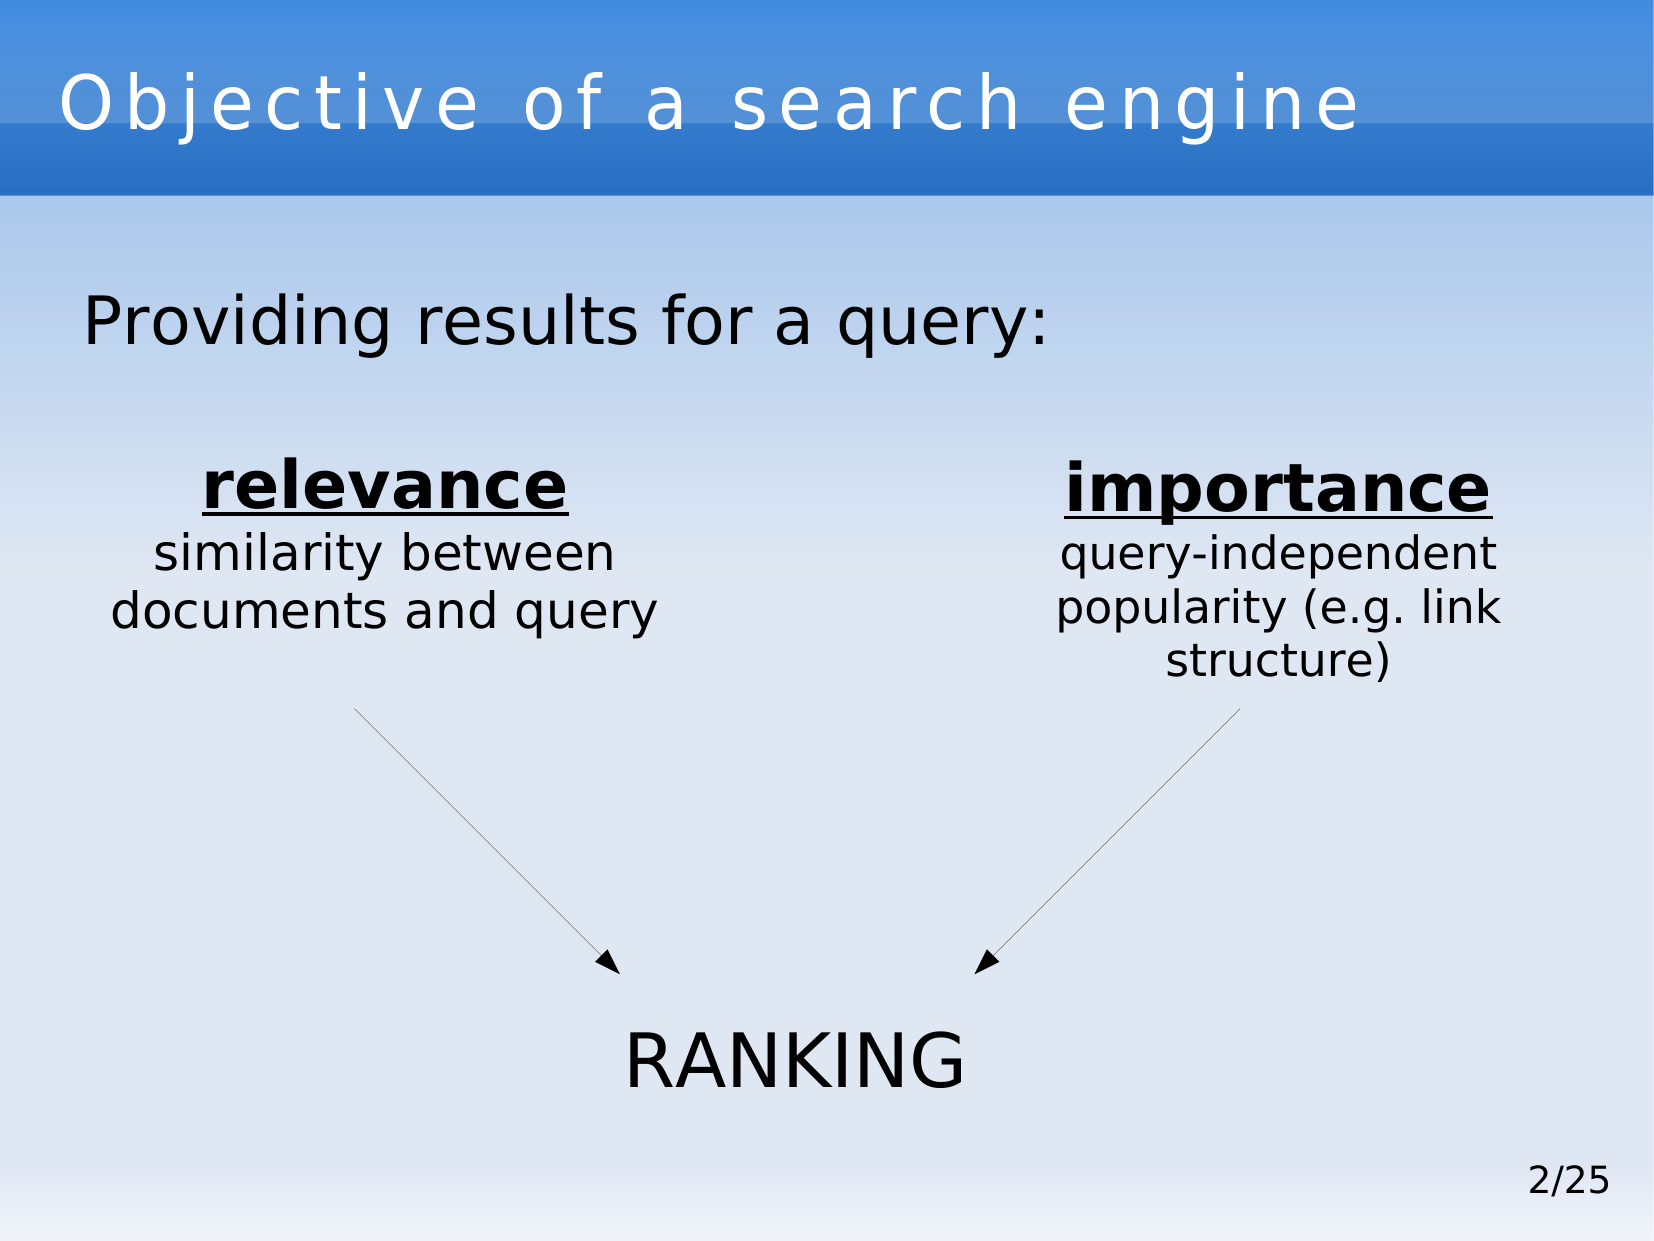

# Objective of a search engine
Providing results for a query:
relevance
similarity between documents and query
importance
query-independent popularity (e.g. link structure)
RANKING
2/25